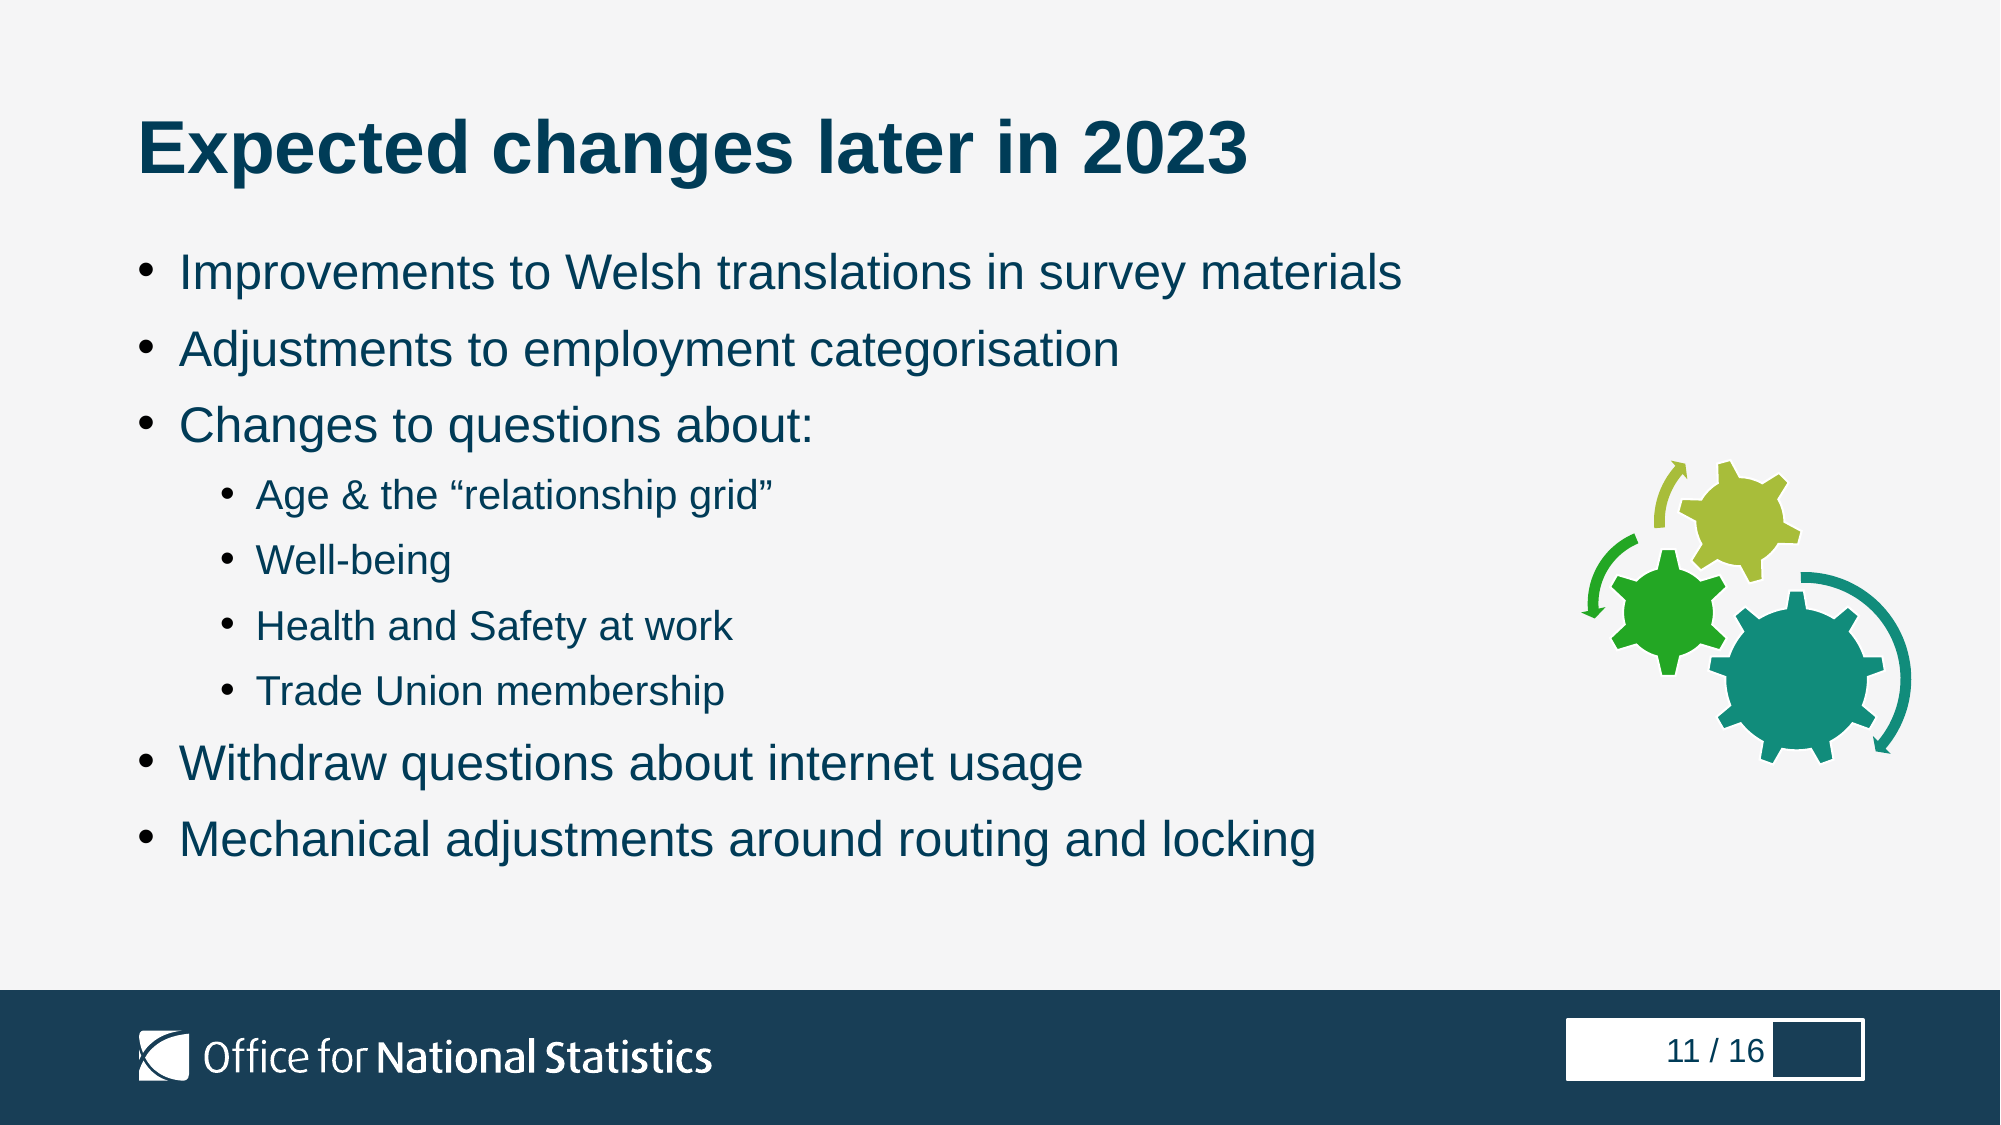

# Expected changes later in 2023
Improvements to Welsh translations in survey materials
Adjustments to employment categorisation
Changes to questions about:
Age & the “relationship grid”
Well-being
Health and Safety at work
Trade Union membership
Withdraw questions about internet usage
Mechanical adjustments around routing and locking
11 / 16